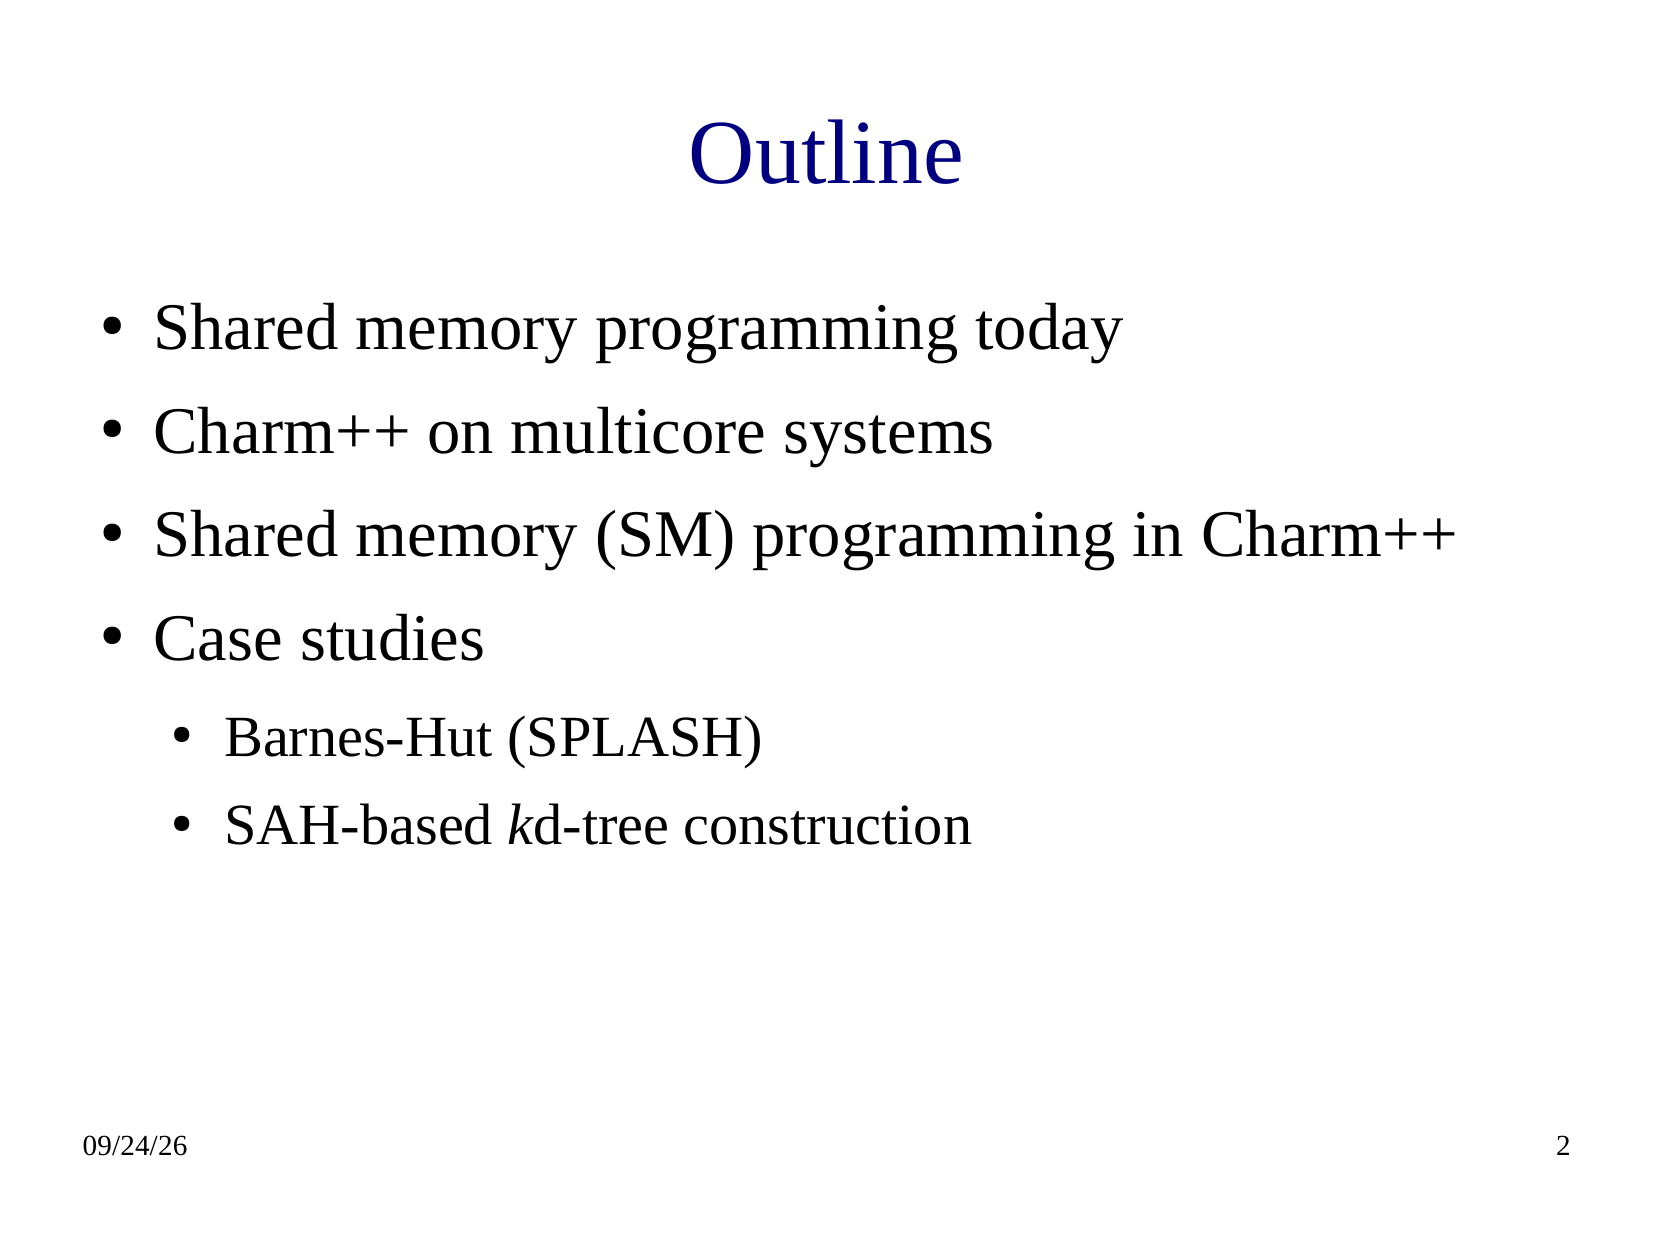

# Outline
Shared memory programming today
Charm++ on multicore systems
Shared memory (SM) programming in Charm++
Case studies
Barnes-Hut (SPLASH)
SAH-based kd-tree construction
2